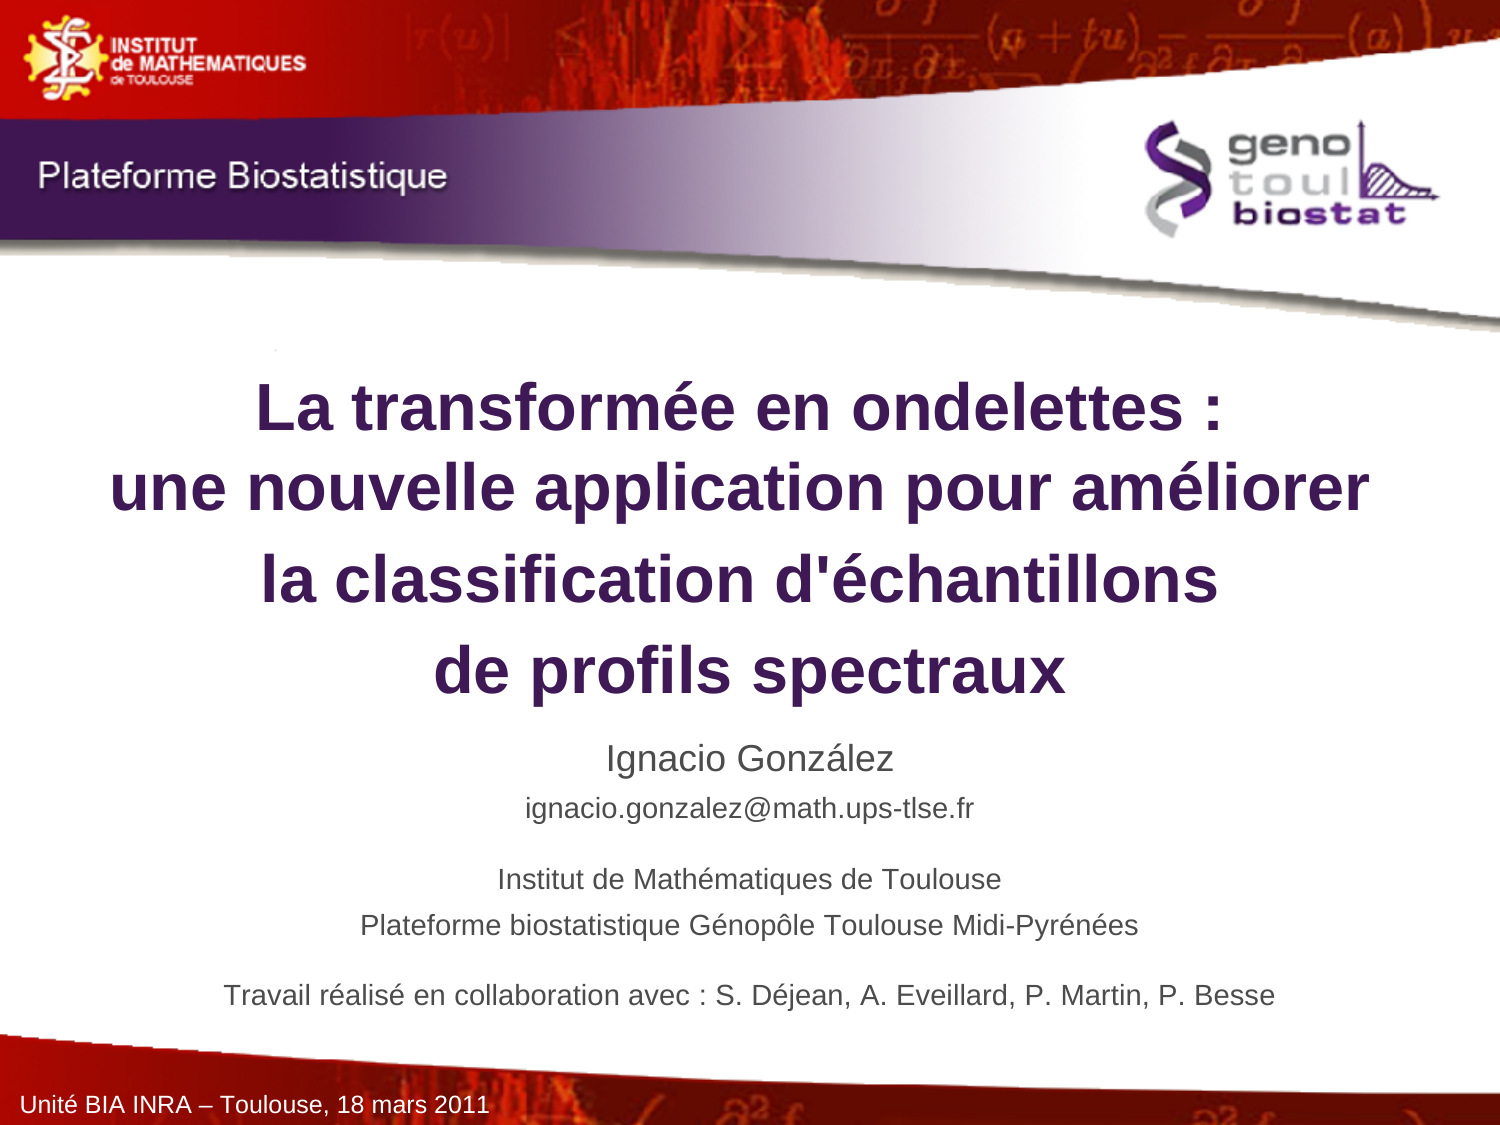

# La transformée en ondelettes :
une nouvelle application pour améliorer
la classification d'échantillons
de profils spectraux
Ignacio González
ignacio.gonzalez@math.ups-tlse.fr
Institut de Mathématiques de Toulouse
Plateforme biostatistique Génopôle Toulouse Midi-Pyrénées
Travail réalisé en collaboration avec : S. Déjean, A. Eveillard, P. Martin, P. Besse